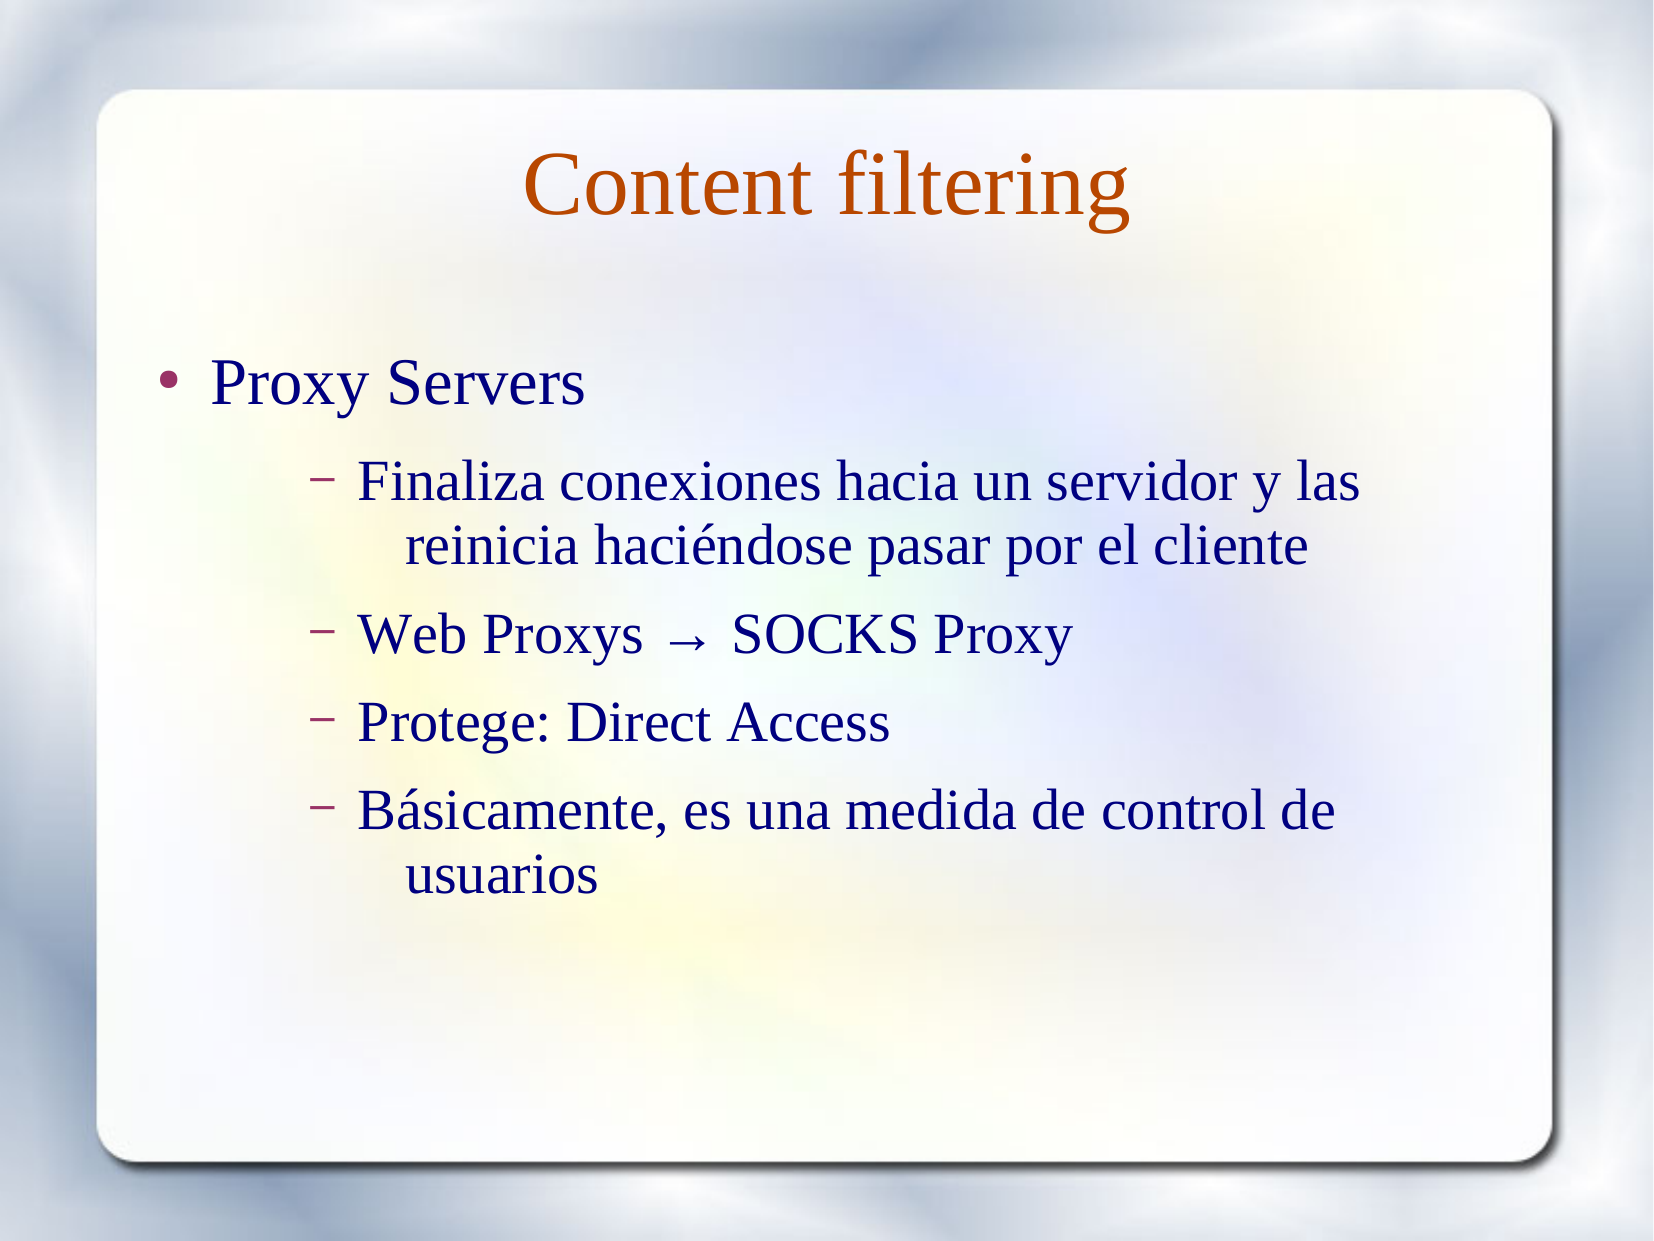

# Content filtering
Proxy Servers
Finaliza conexiones hacia un servidor y las reinicia haciéndose pasar por el cliente
Web Proxys → SOCKS Proxy
Protege: Direct Access
Básicamente, es una medida de control de usuarios